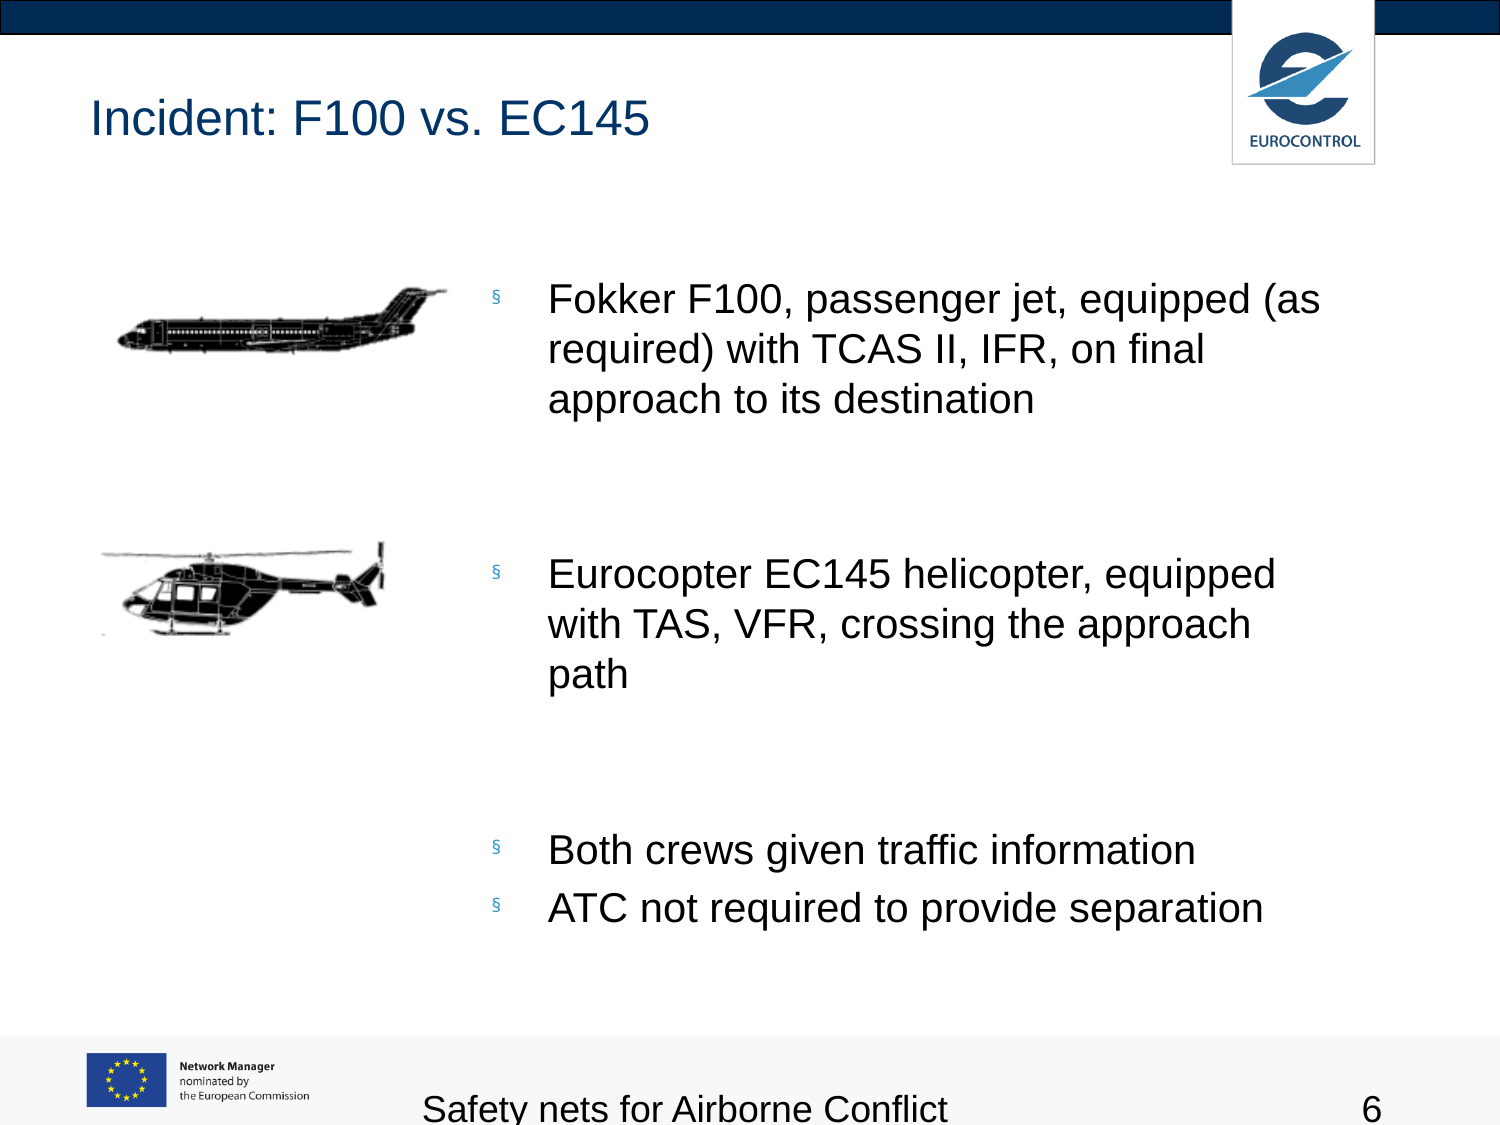

# Incident: F100 vs. EC145
Fokker F100, passenger jet, equipped (as required) with TCAS II, IFR, on final approach to its destination
Eurocopter EC145 helicopter, equipped with TAS, VFR, crossing the approach path
Both crews given traffic information
ATC not required to provide separation
Safety nets for Airborne Conflict